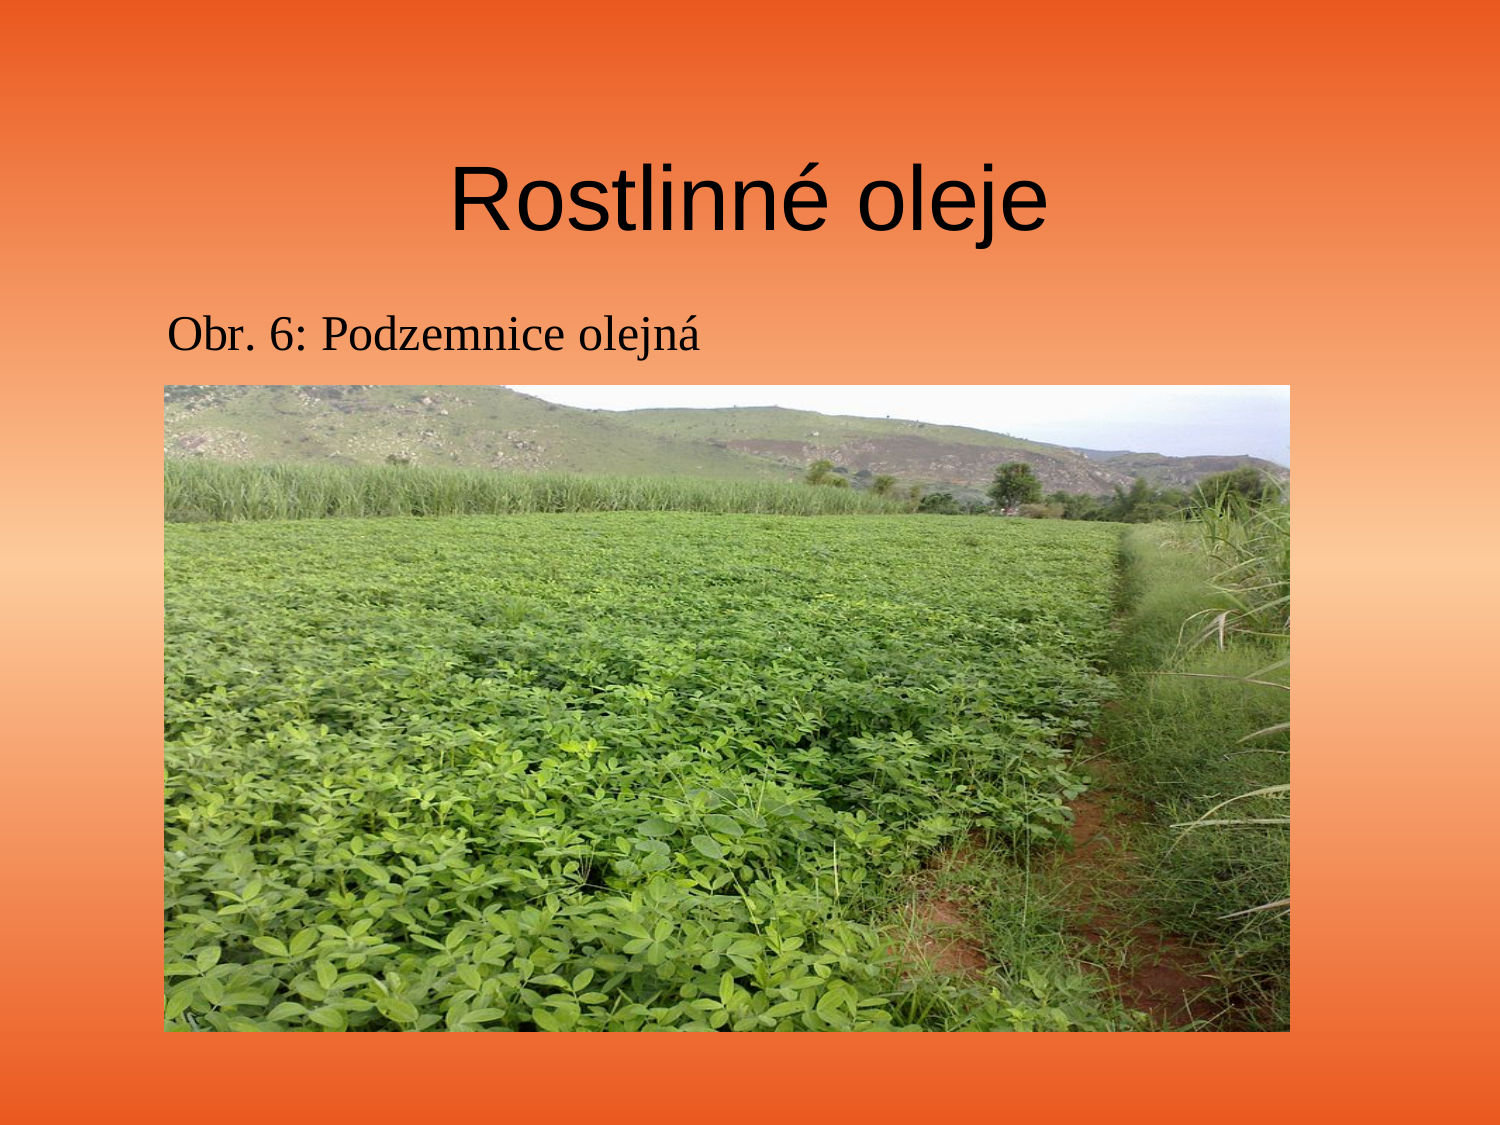

# Rostlinné oleje
Obr. 6: Podzemnice olejná